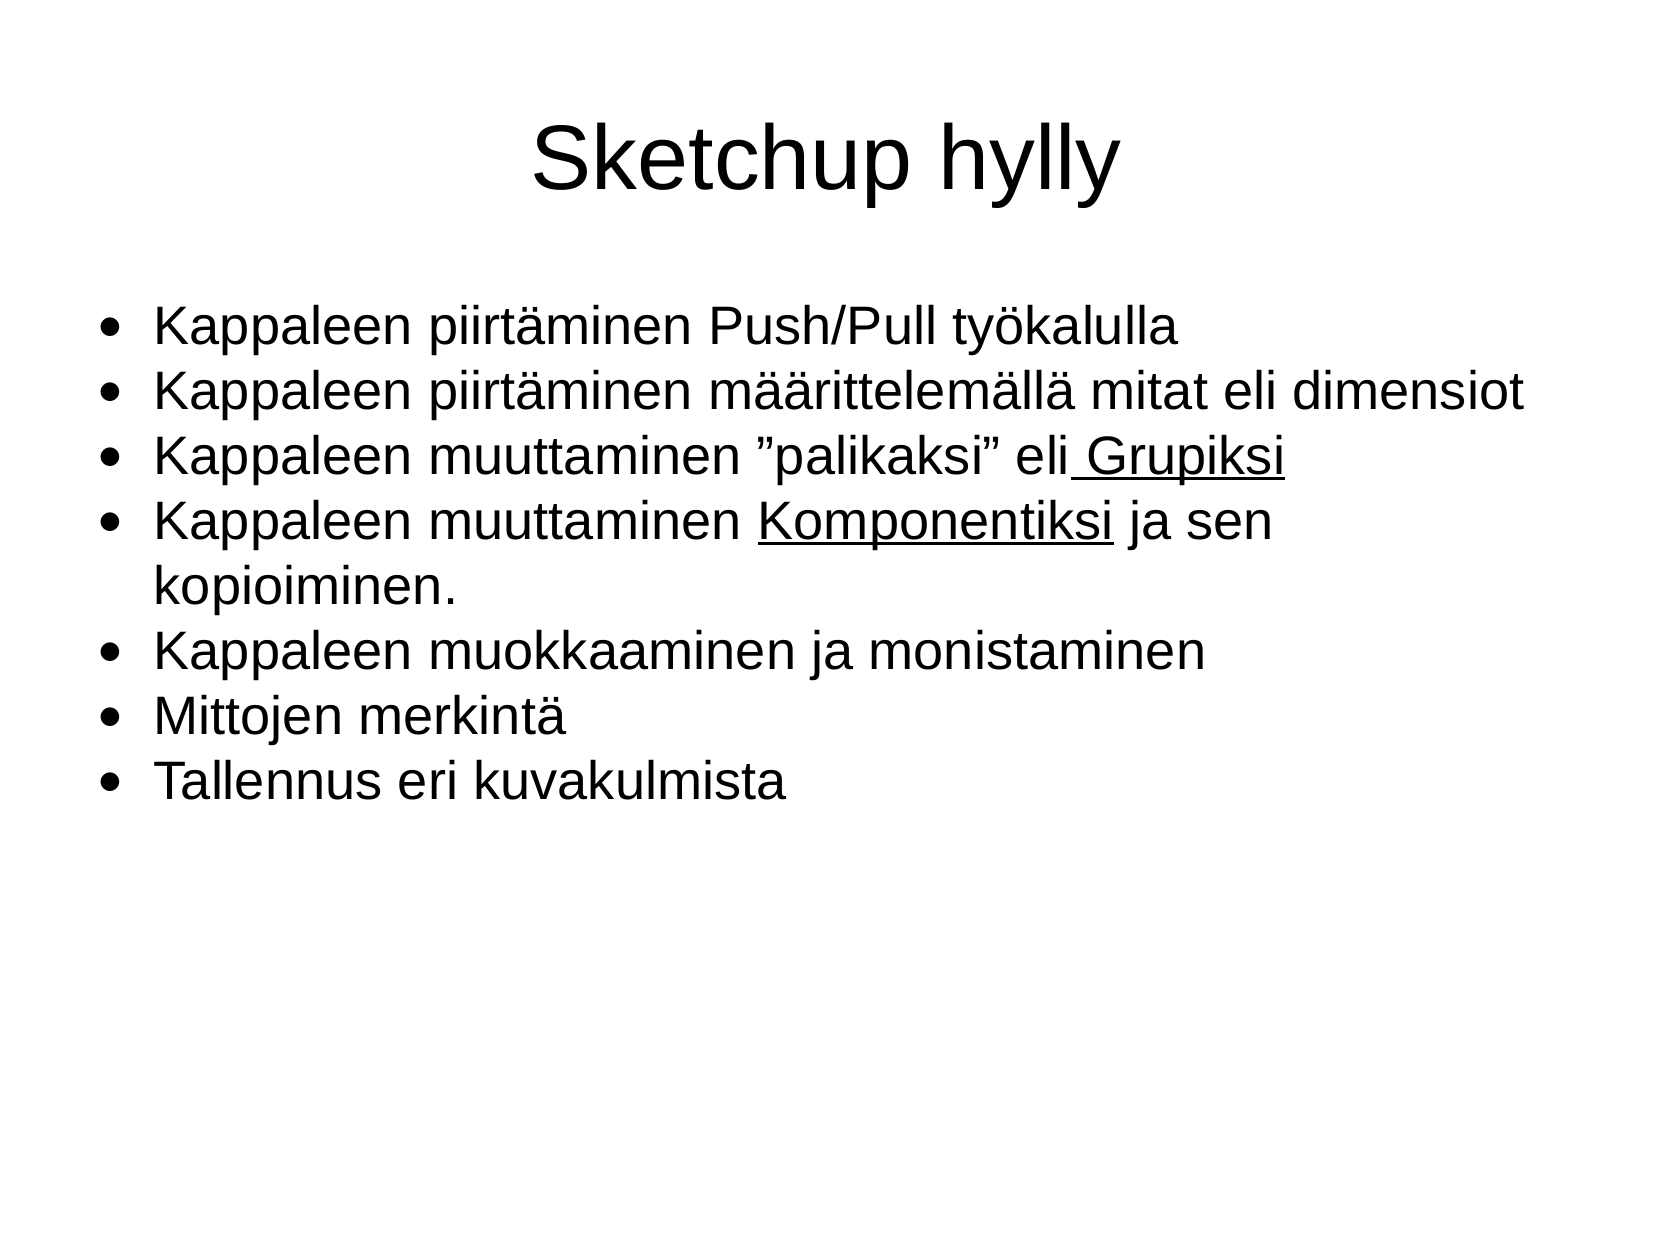

Sketchup hylly
Kappaleen piirtäminen Push/Pull työkalulla
Kappaleen piirtäminen määrittelemällä mitat eli dimensiot
Kappaleen muuttaminen ”palikaksi” eli Grupiksi
Kappaleen muuttaminen Komponentiksi ja sen kopioiminen.
Kappaleen muokkaaminen ja monistaminen
Mittojen merkintä
Tallennus eri kuvakulmista